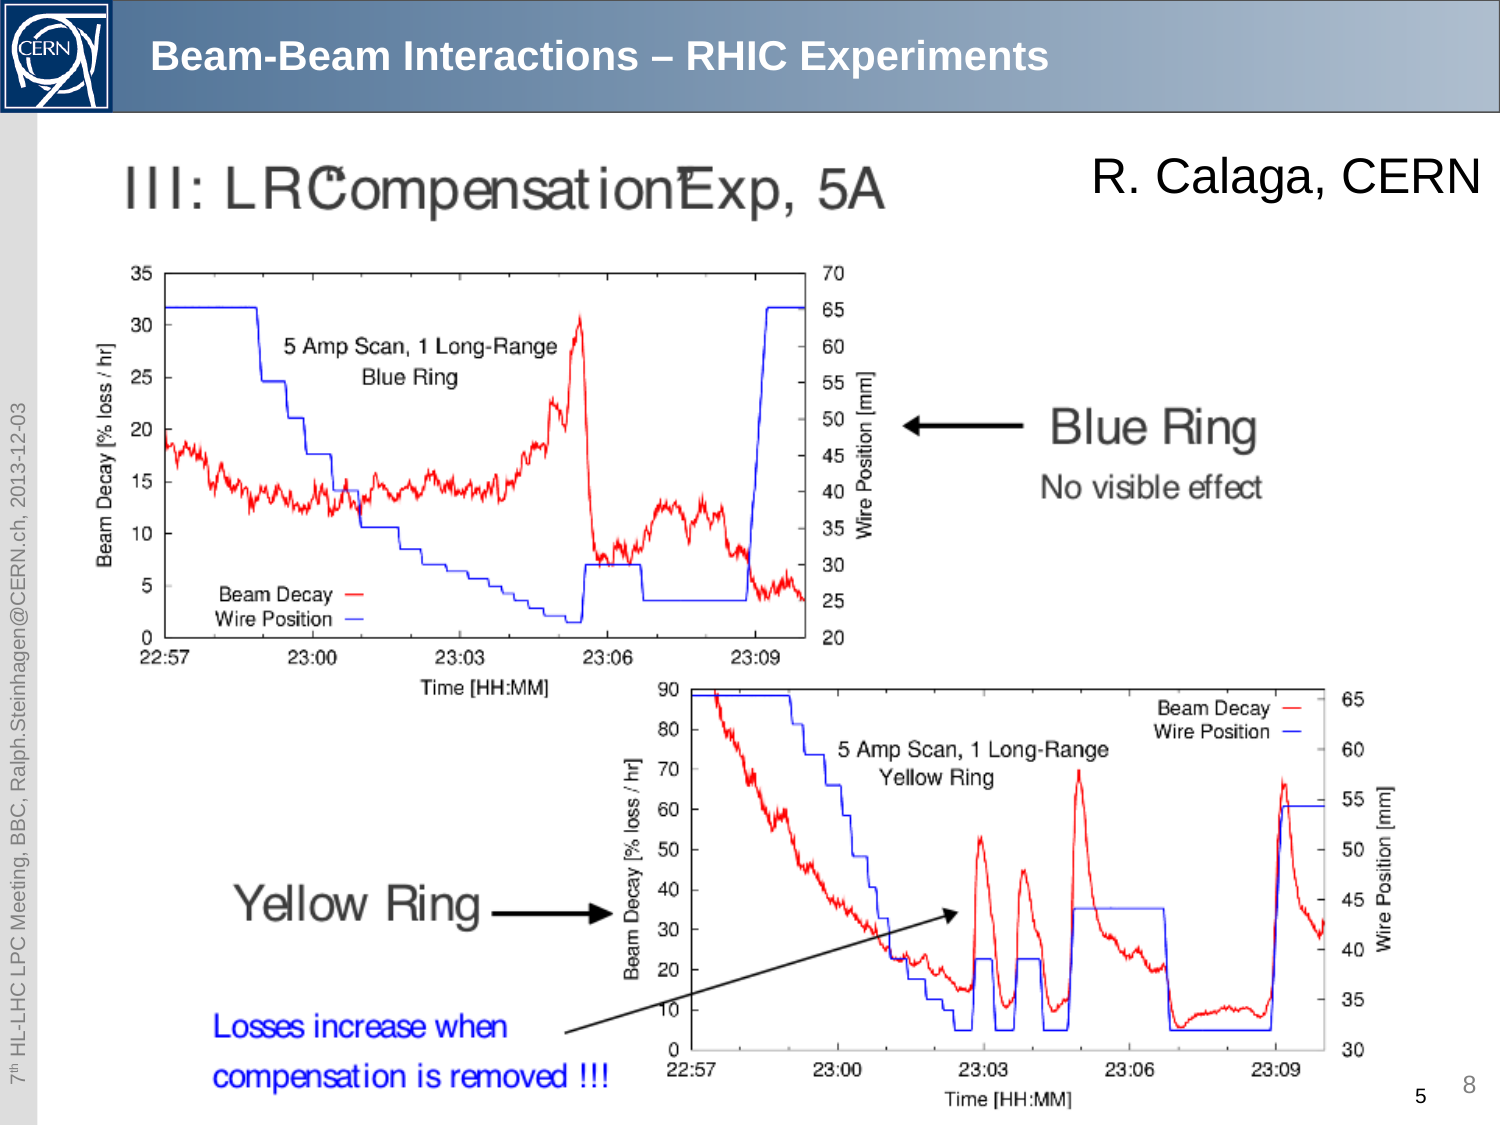

# Beam-Beam Interactions – RHIC Experiments
R. Calaga, CERN
5